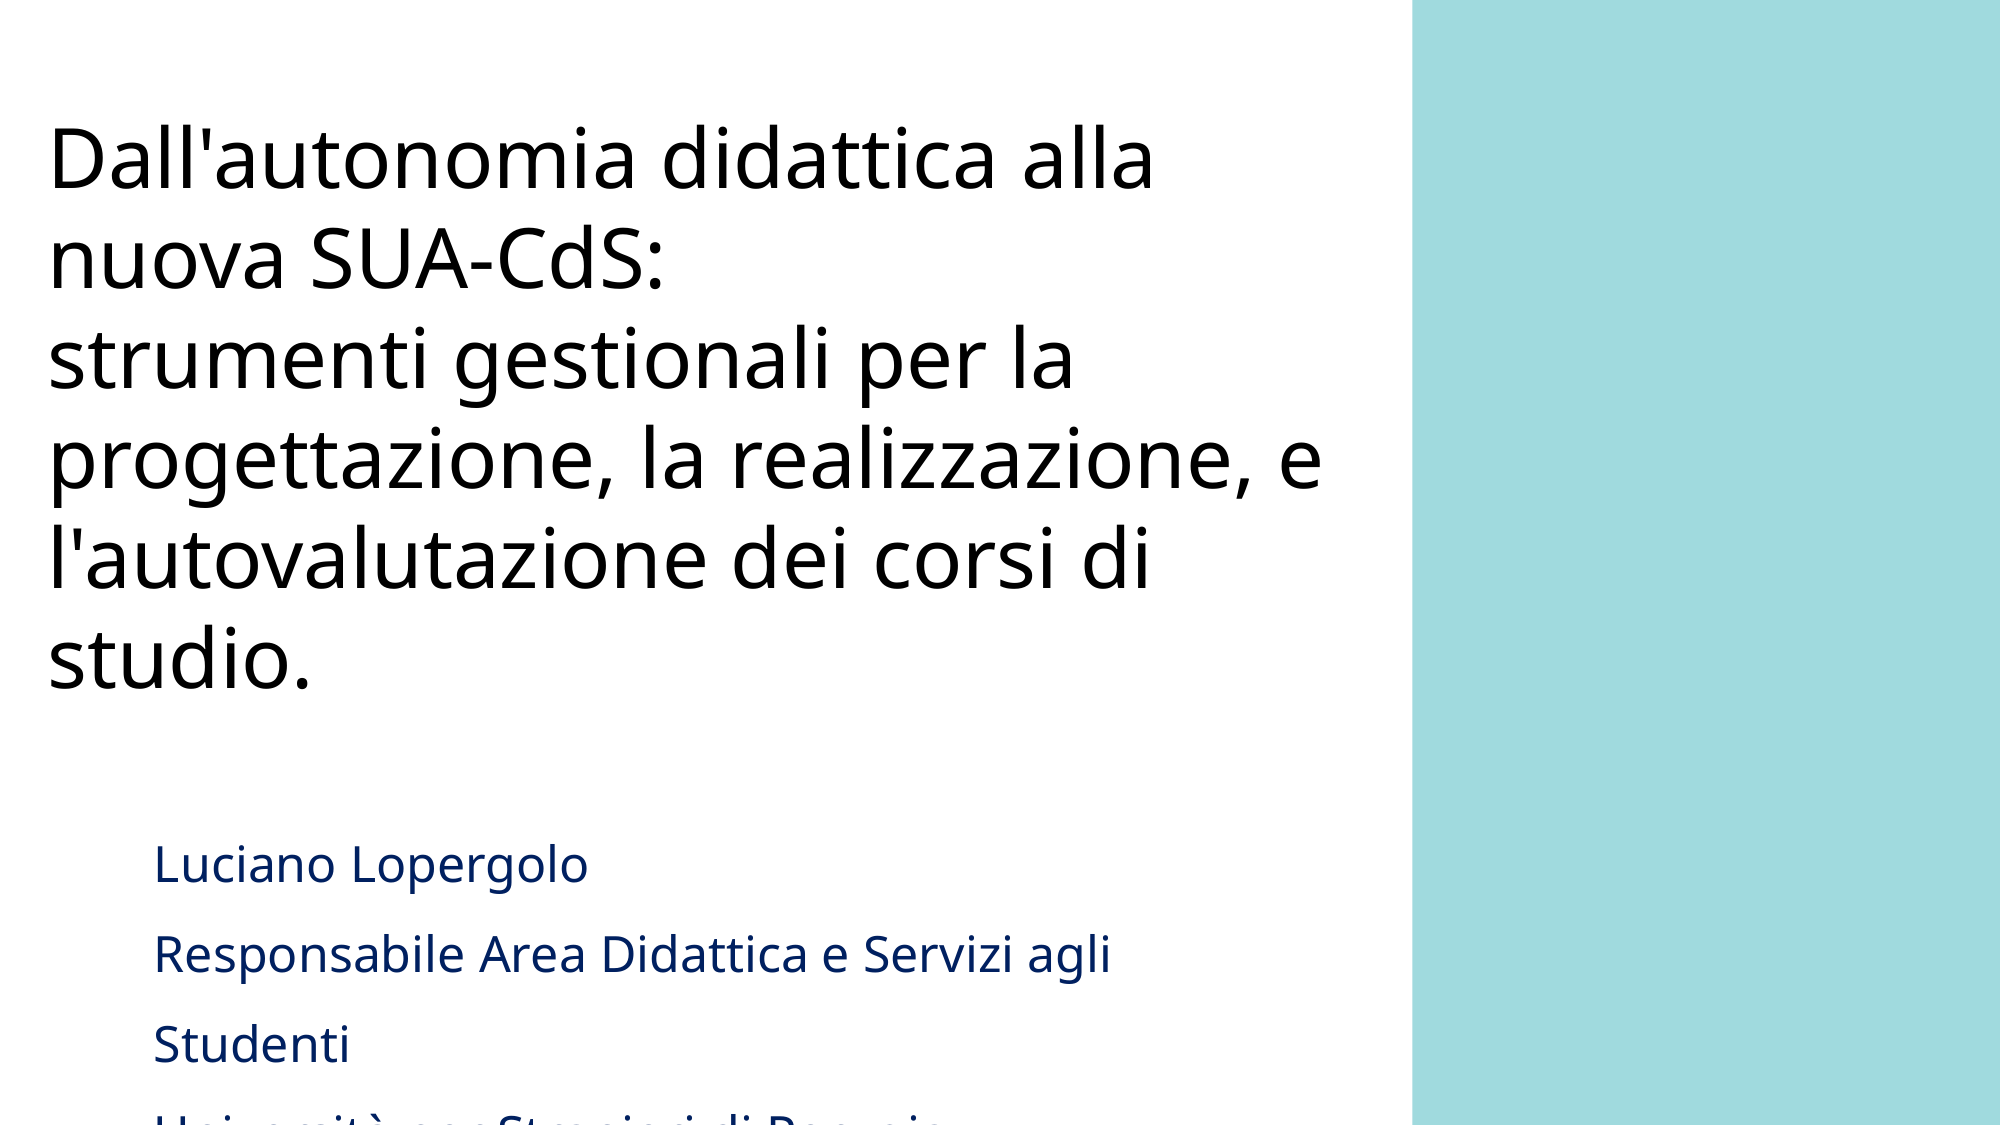

Dall'autonomia didattica alla nuova SUA-CdS:
strumenti gestionali per la progettazione, la realizzazione, e l'autovalutazione dei corsi di studio.
# Luciano Lopergolo Responsabile Area Didattica e Servizi agli Studenti Università per Stranieri di Perugia